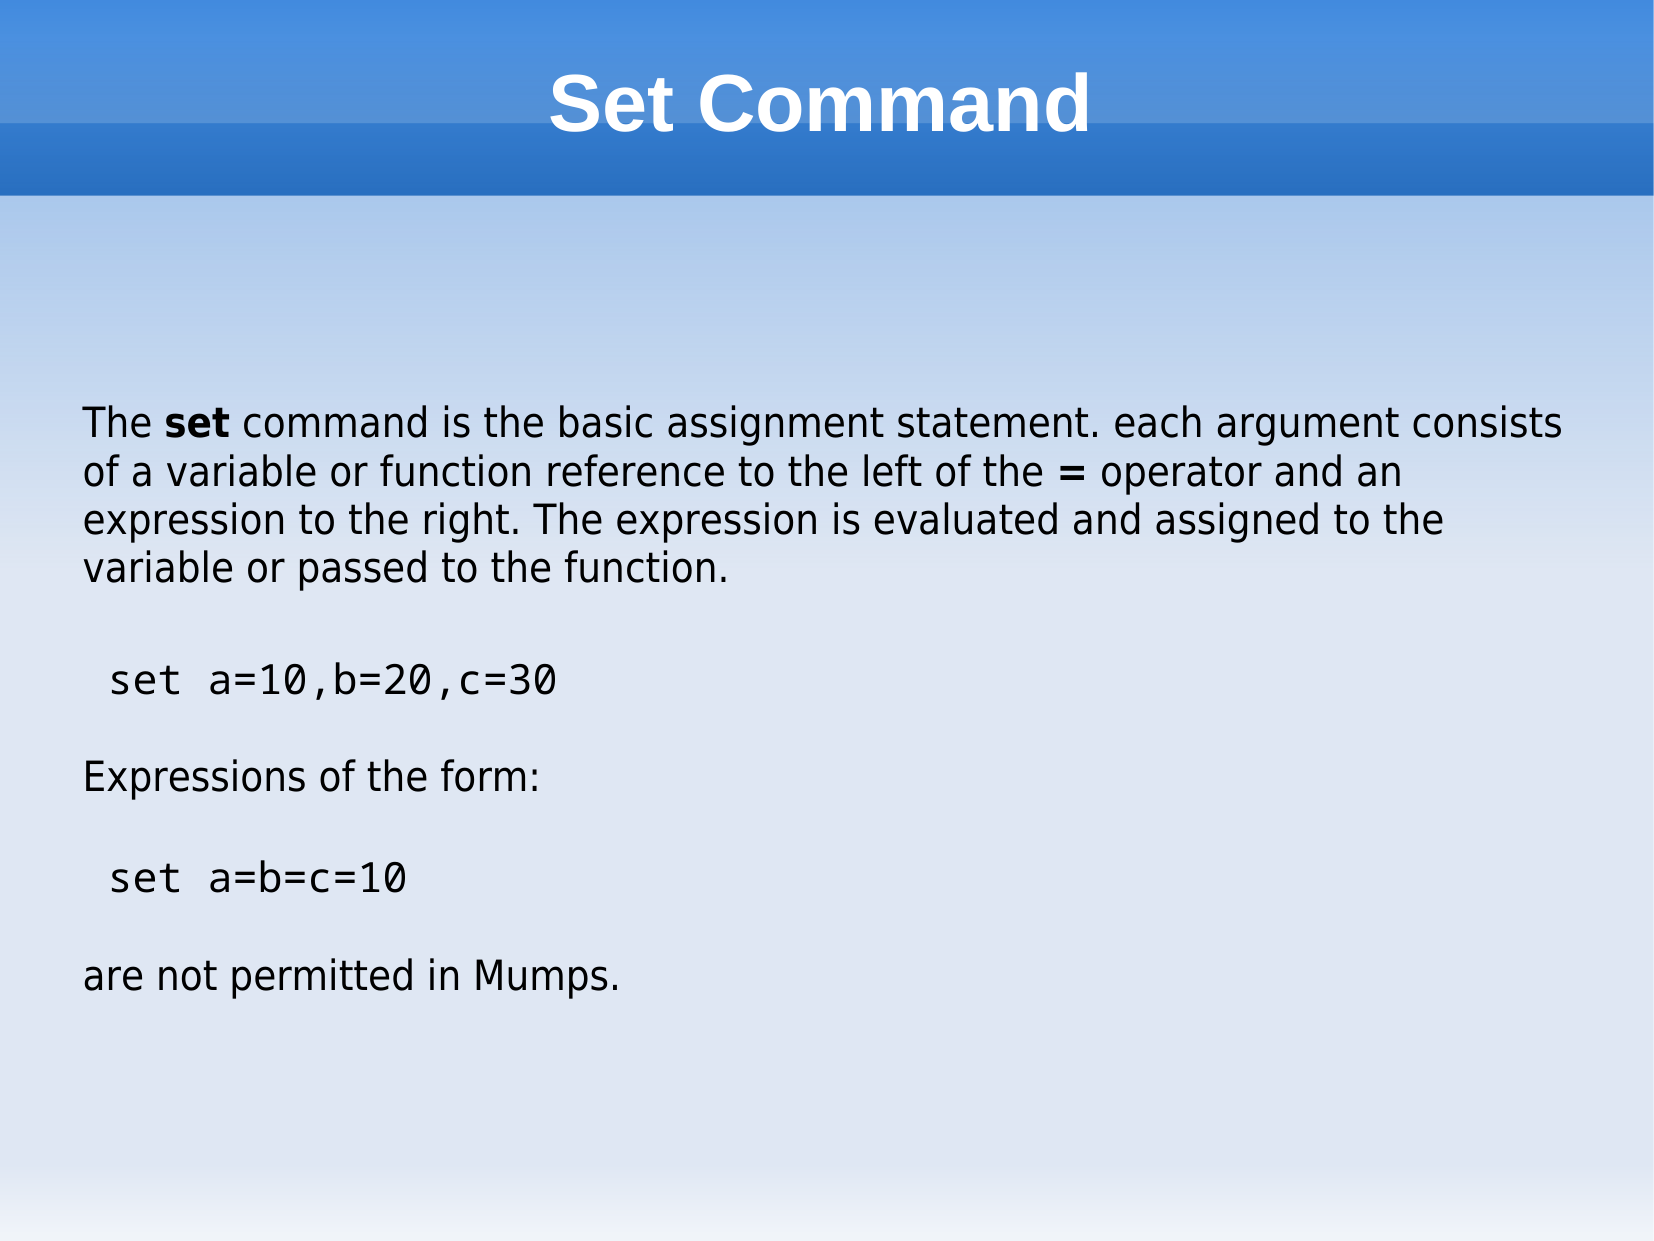

# Set Command
The set command is the basic assignment statement. each argument consists of a variable or function reference to the left of the = operator and an expression to the right. The expression is evaluated and assigned to the variable or passed to the function.
 set a=10,b=20,c=30
Expressions of the form:
 set a=b=c=10
are not permitted in Mumps.